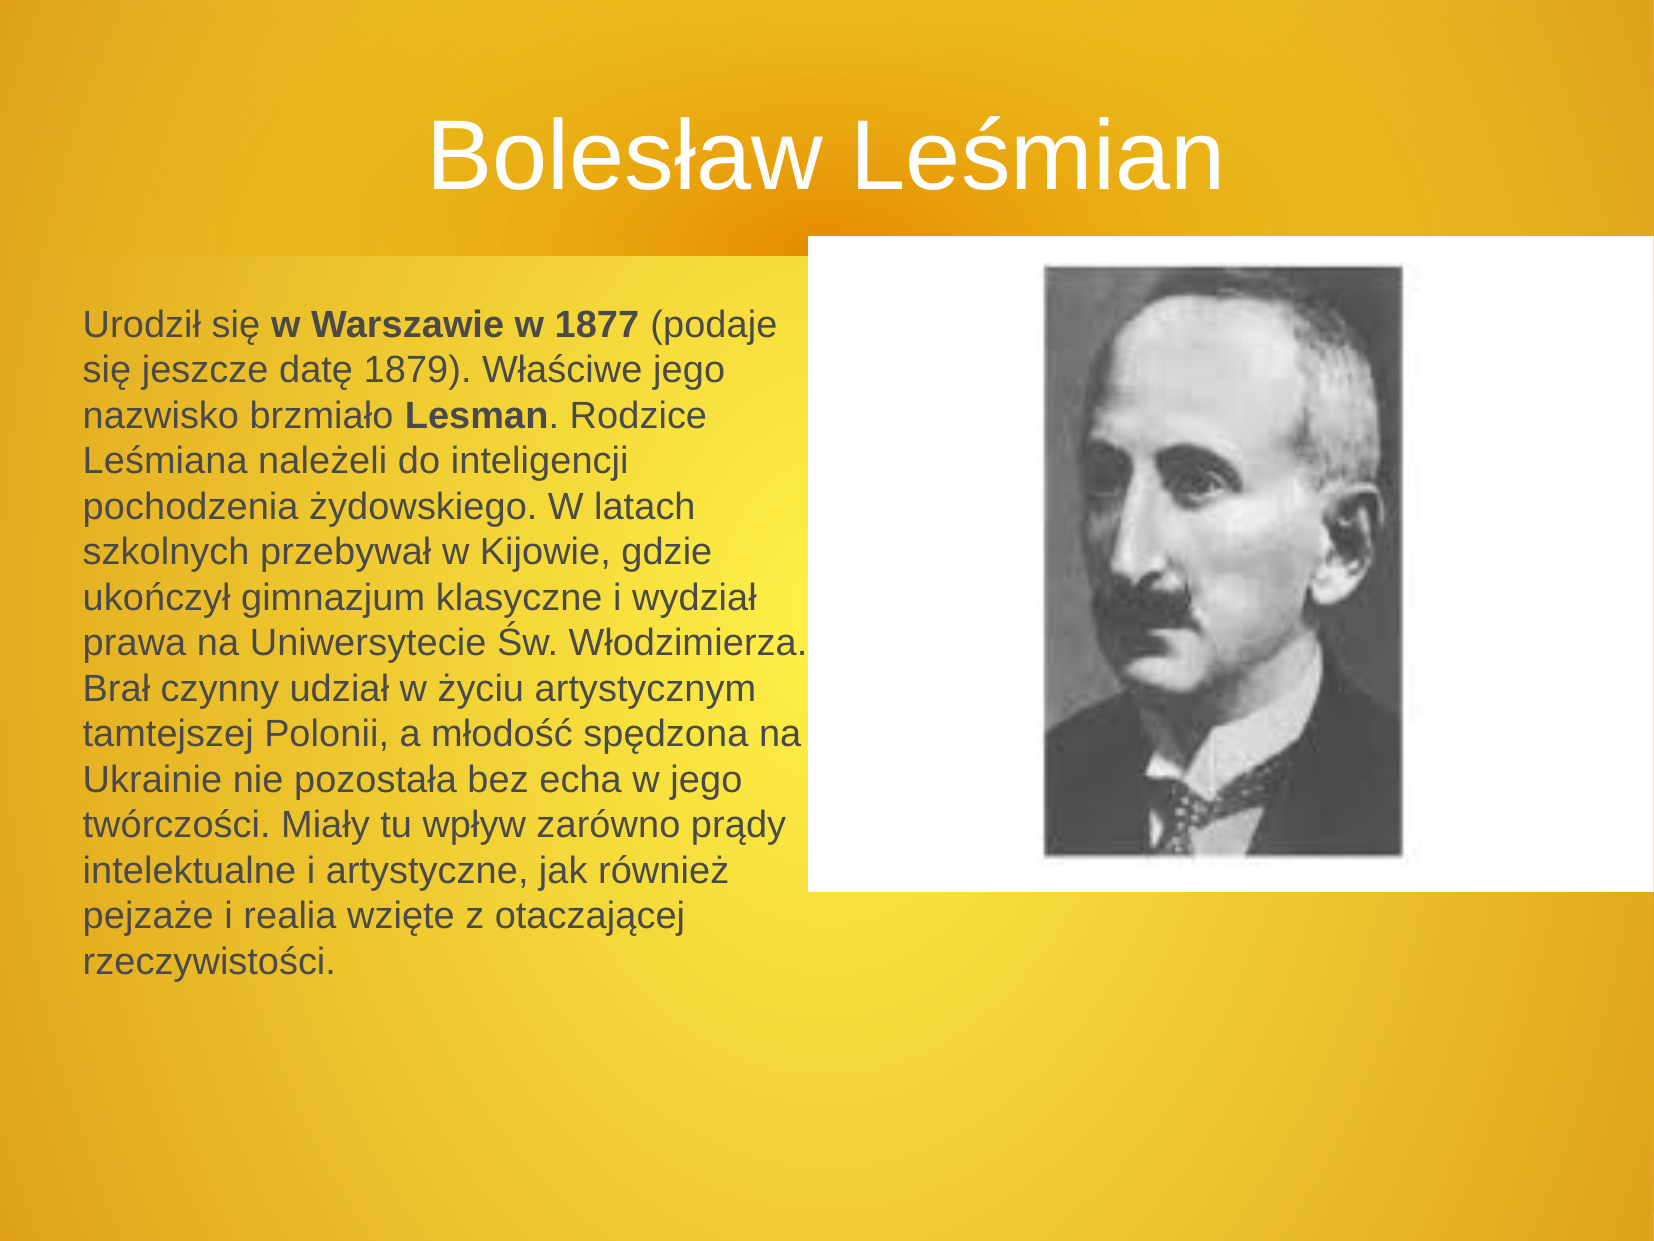

# Bolesław Leśmian
Urodził się w Warszawie w 1877 (podaje się jeszcze datę 1879). Właściwe jego nazwisko brzmiało Lesman. Rodzice Leśmiana należeli do inteligencji pochodzenia żydowskiego. W latach szkolnych przebywał w Kijowie, gdzie ukończył gimnazjum klasyczne i wydział prawa na Uniwersytecie Św. Włodzimierza. Brał czynny udział w życiu artystycznym tamtejszej Polonii, a młodość spędzona na Ukrainie nie pozostała bez echa w jego twórczości. Miały tu wpływ zarówno prądy intelektualne i artystyczne, jak również pejzaże i realia wzięte z otaczającej rzeczywistości.